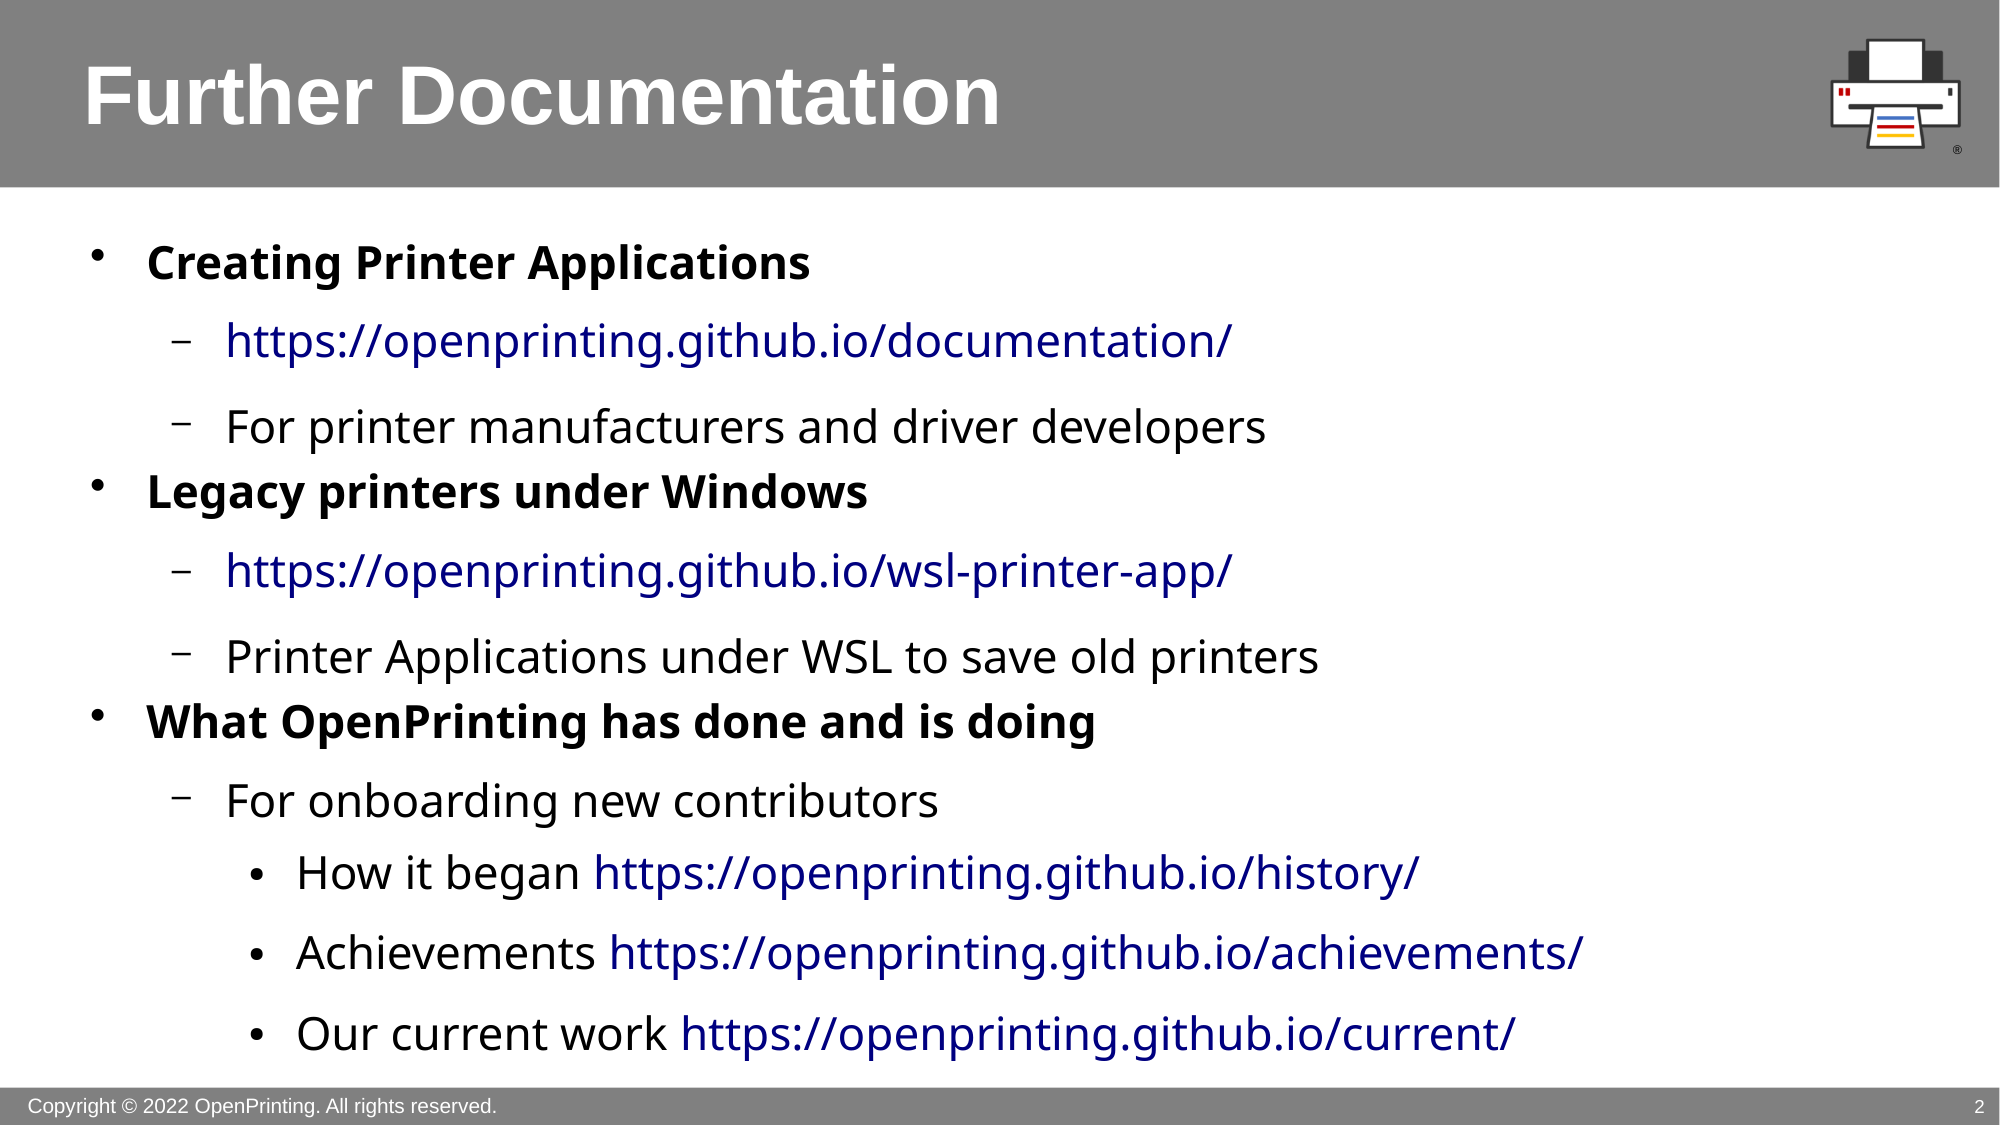

Further Documentation
# Creating Printer Applications
https://openprinting.github.io/documentation/
For printer manufacturers and driver developers
Legacy printers under Windows
https://openprinting.github.io/wsl-printer-app/
Printer Applications under WSL to save old printers
What OpenPrinting has done and is doing
For onboarding new contributors
How it began https://openprinting.github.io/history/
Achievements https://openprinting.github.io/achievements/
Our current work https://openprinting.github.io/current/